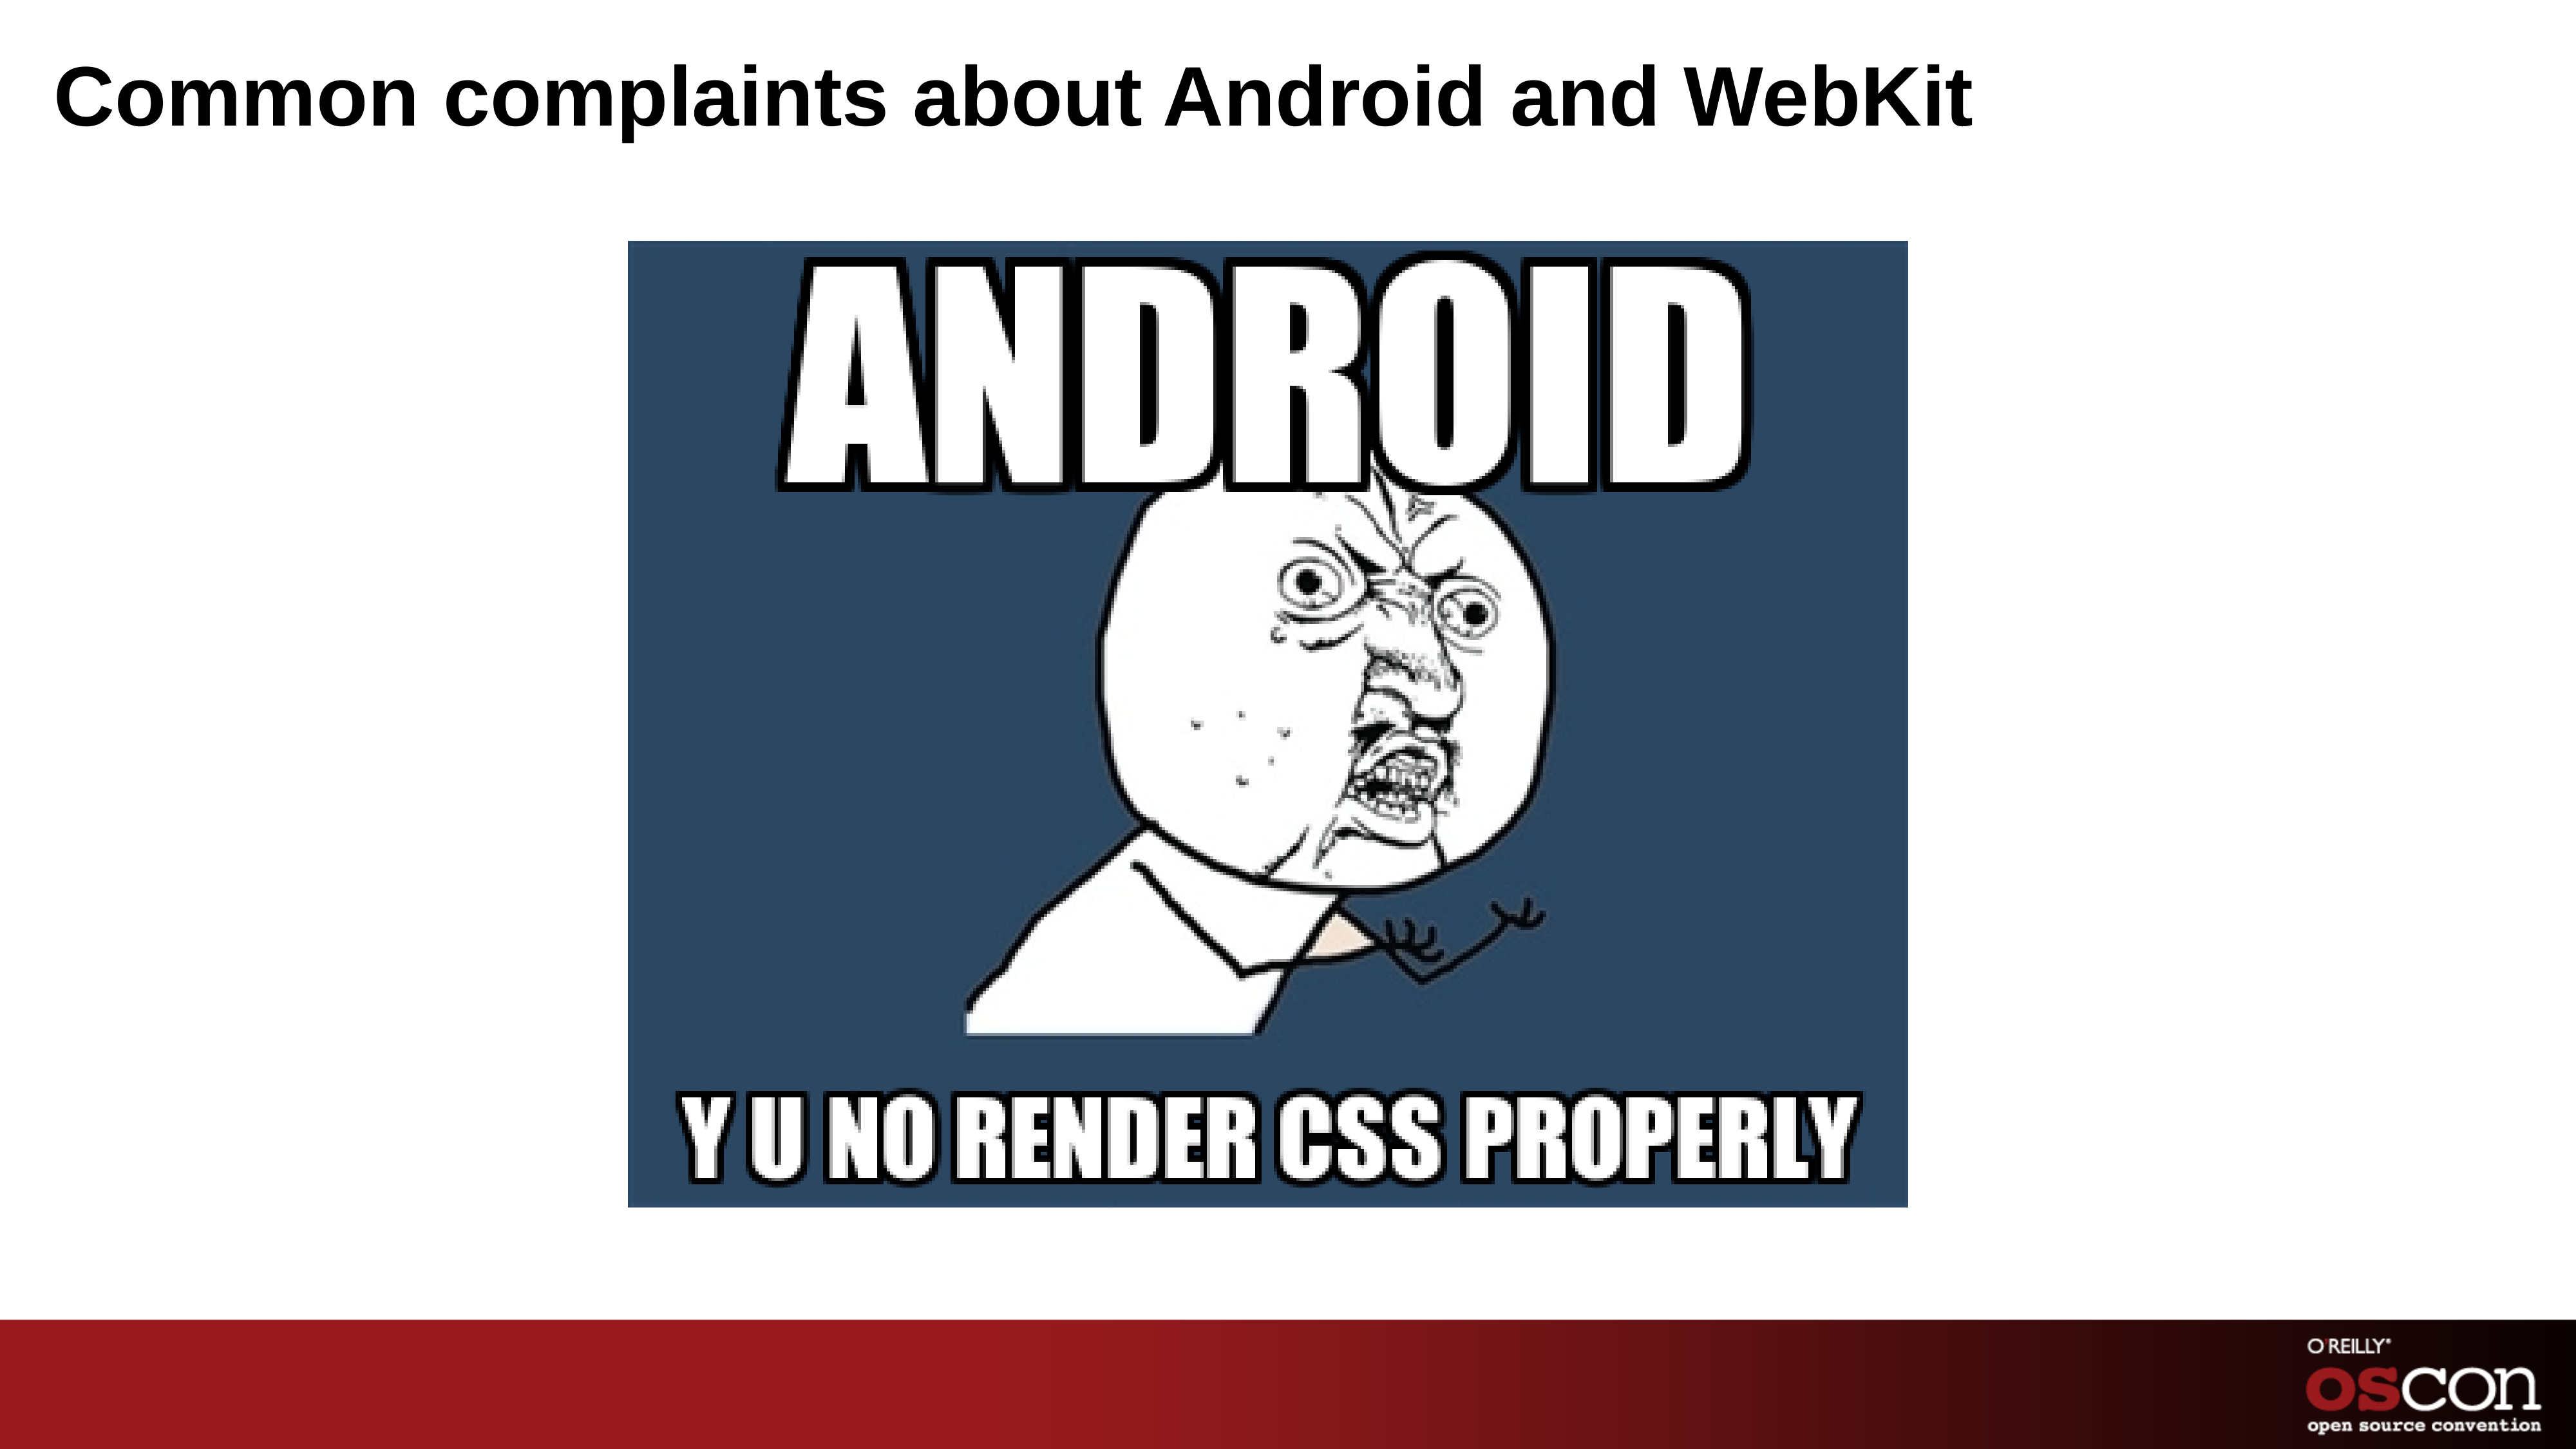

# Common complaints about Android and WebKit